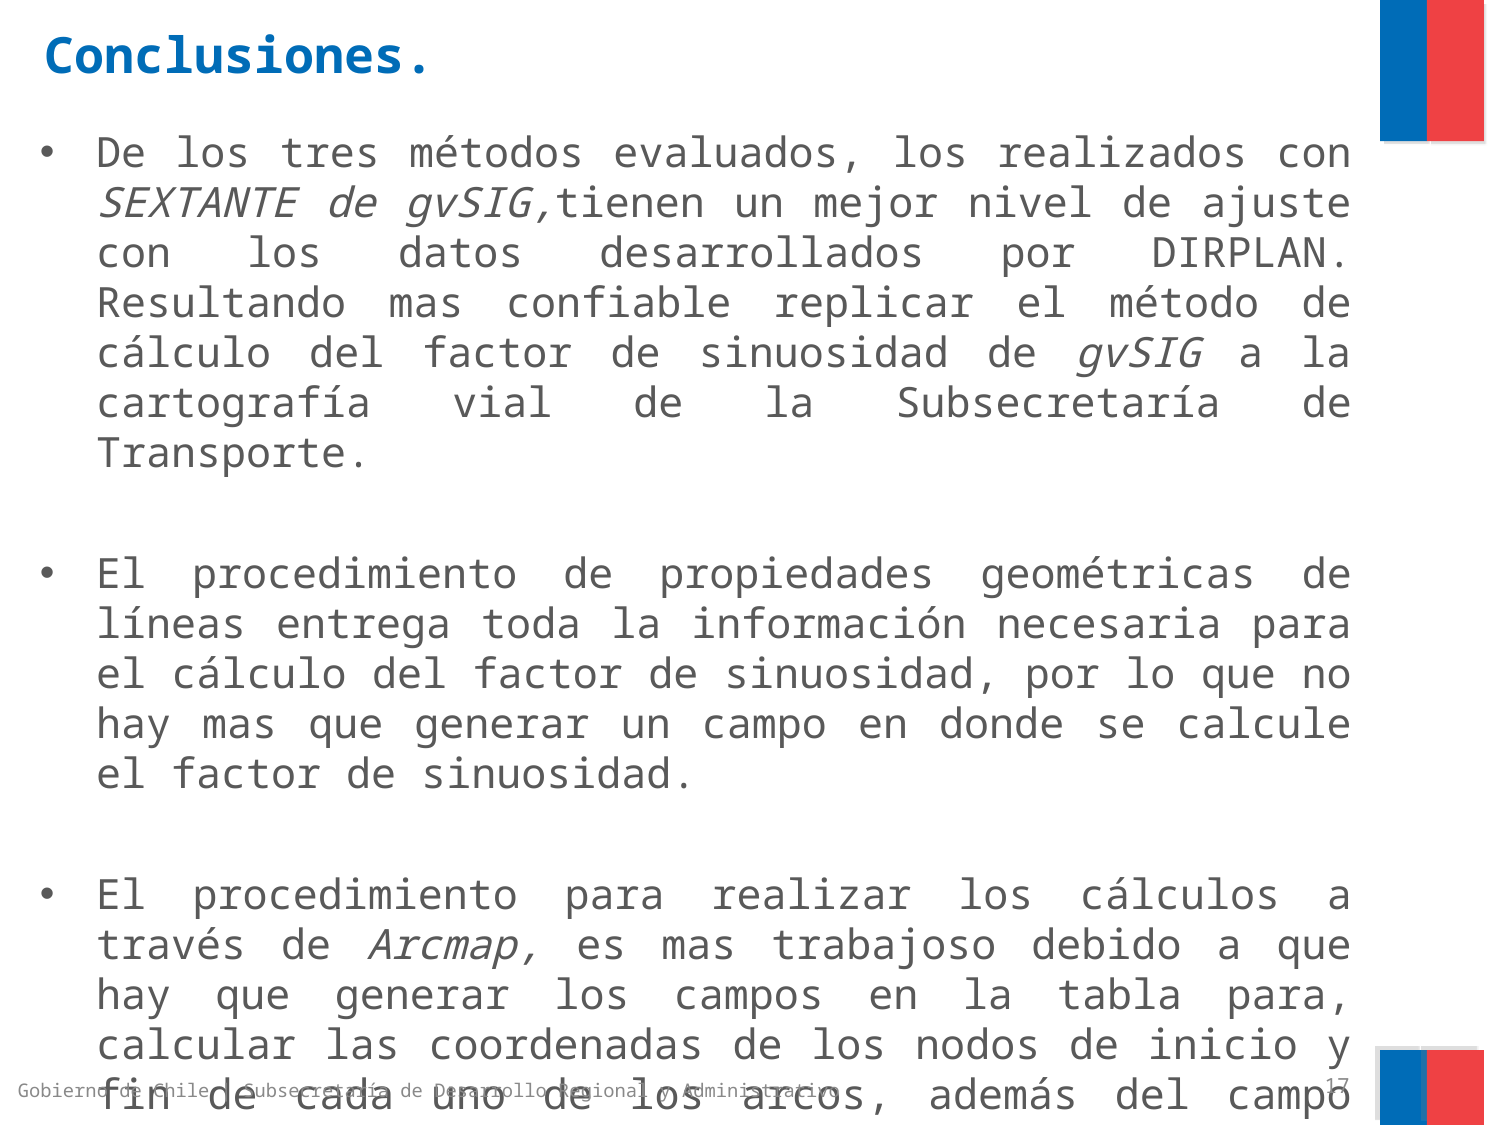

# Conclusiones.
De los tres métodos evaluados, los realizados con SEXTANTE de gvSIG,tienen un mejor nivel de ajuste con los datos desarrollados por DIRPLAN. Resultando mas confiable replicar el método de cálculo del factor de sinuosidad de gvSIG a la cartografía vial de la Subsecretaría de Transporte.
El procedimiento de propiedades geométricas de líneas entrega toda la información necesaria para el cálculo del factor de sinuosidad, por lo que no hay mas que generar un campo en donde se calcule el factor de sinuosidad.
El procedimiento para realizar los cálculos a través de Arcmap, es mas trabajoso debido a que hay que generar los campos en la tabla para, calcular las coordenadas de los nodos de inicio y fin de cada uno de los arcos, además del campo para el cálculo de la distancia euclidiana .
Gobierno de Chile | Subsecretaría de Desarrollo Regional y Administrativo